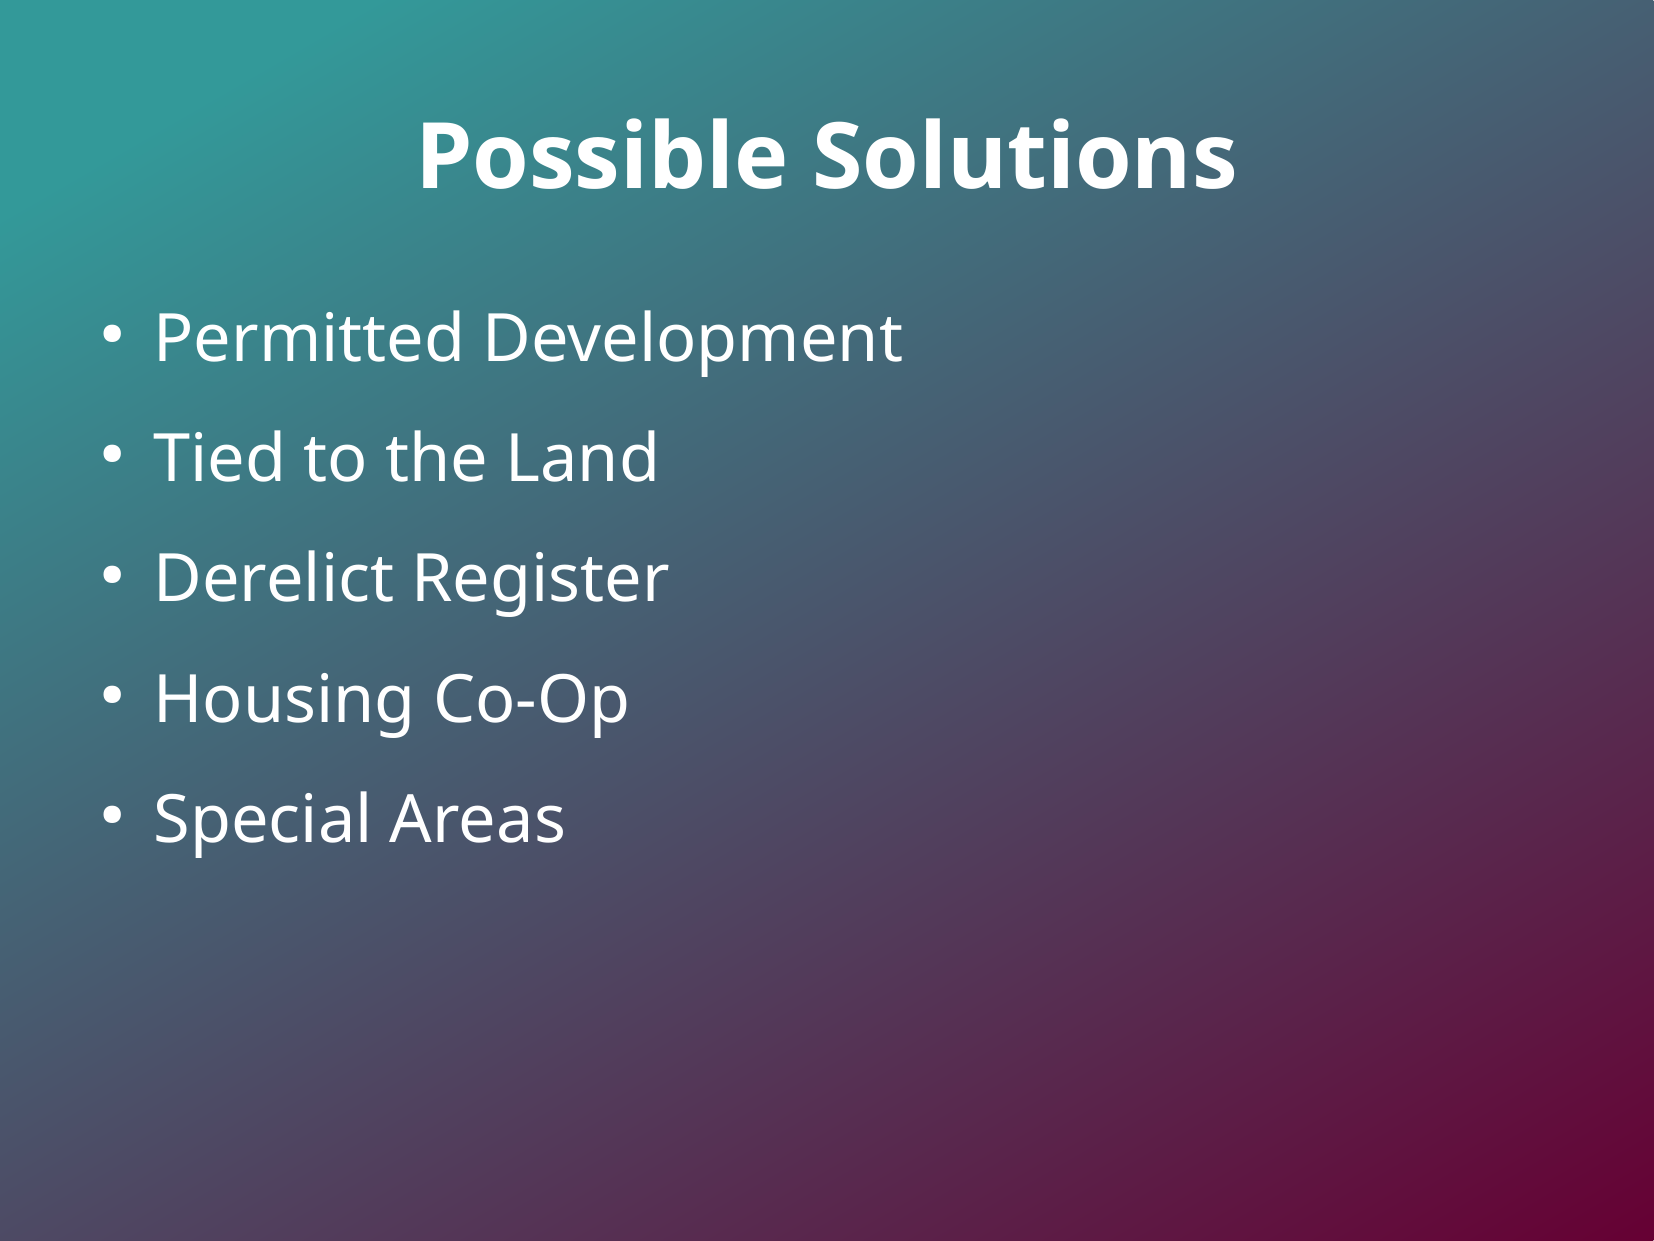

# Possible Solutions
Permitted Development
Tied to the Land
Derelict Register
Housing Co-Op
Special Areas